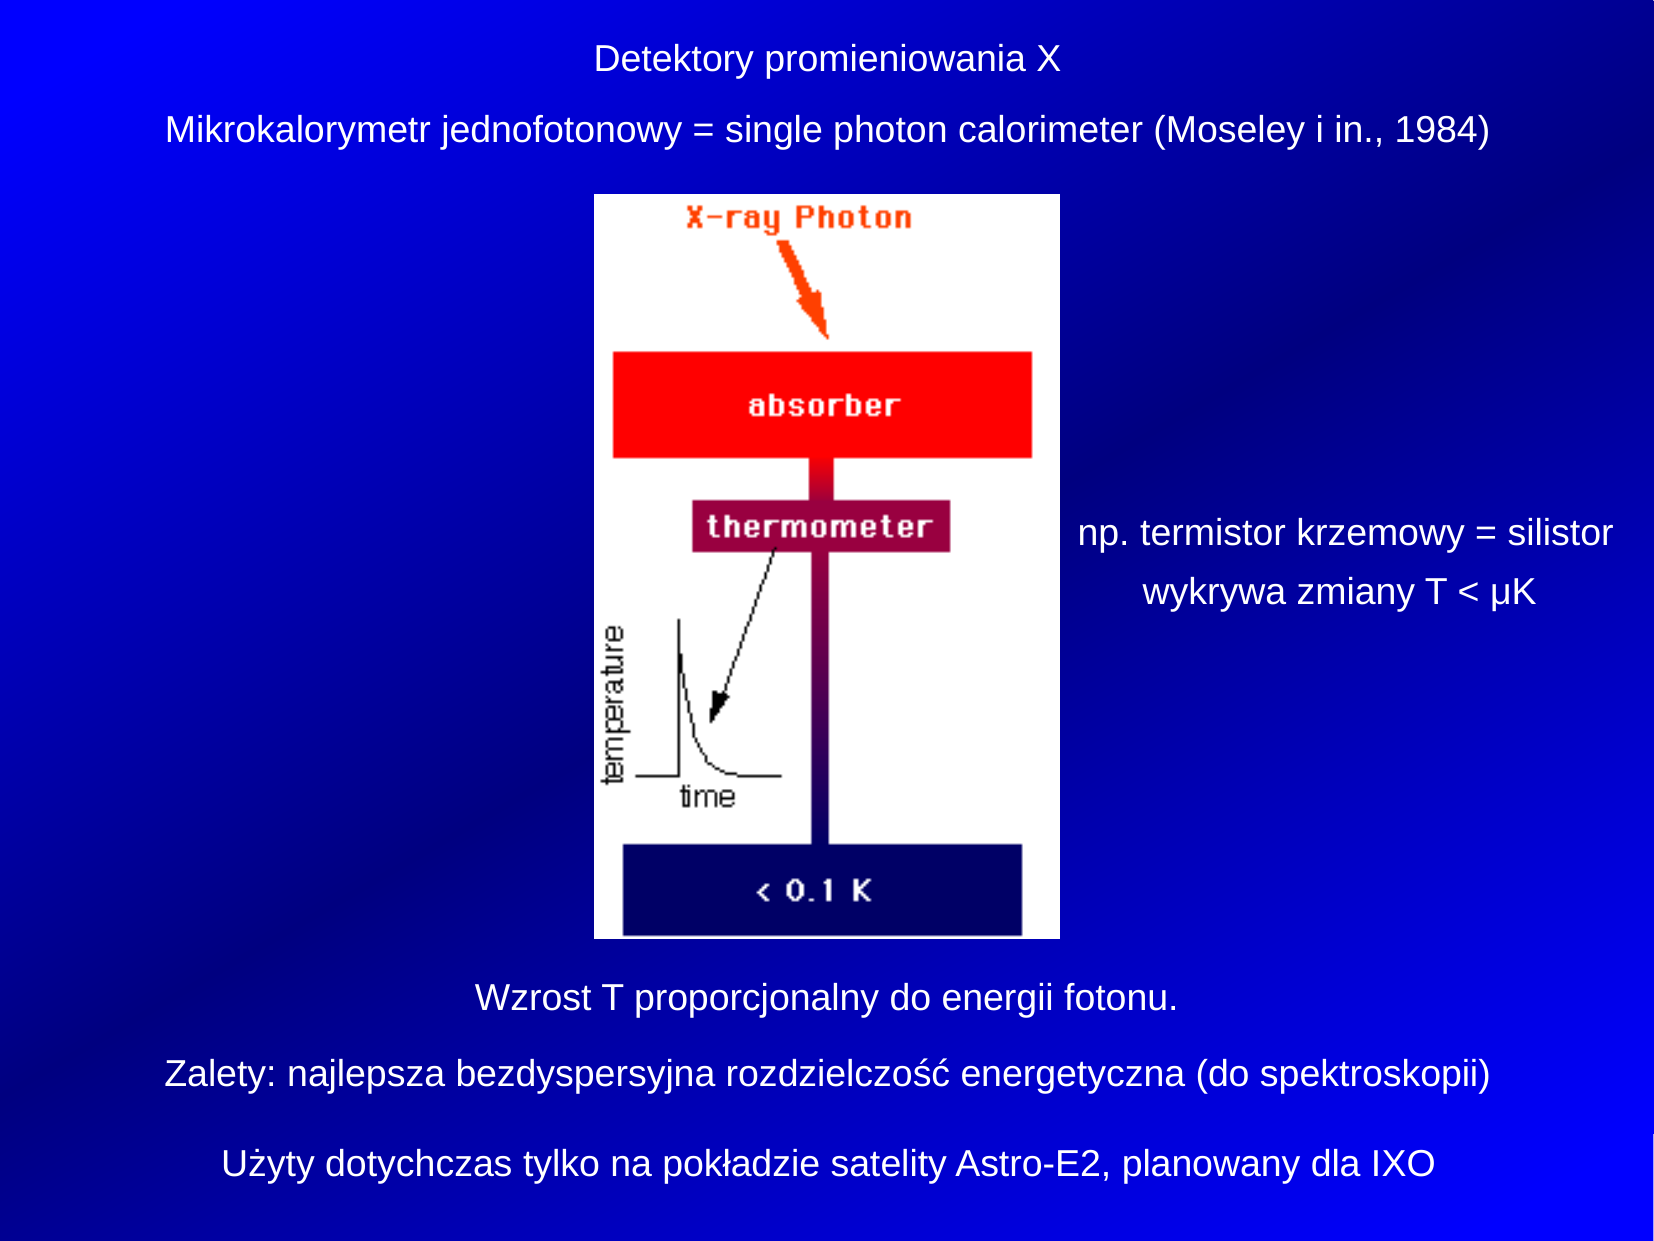

Detektory promieniowania X
Mikrokalorymetr jednofotonowy = single photon calorimeter (Moseley i in., 1984)
np. termistor krzemowy = silistor
wykrywa zmiany T < μK
Wzrost T proporcjonalny do energii fotonu.
Zalety: najlepsza bezdyspersyjna rozdzielczość energetyczna (do spektroskopii)
Użyty dotychczas tylko na pokładzie satelity Astro-E2, planowany dla IXO